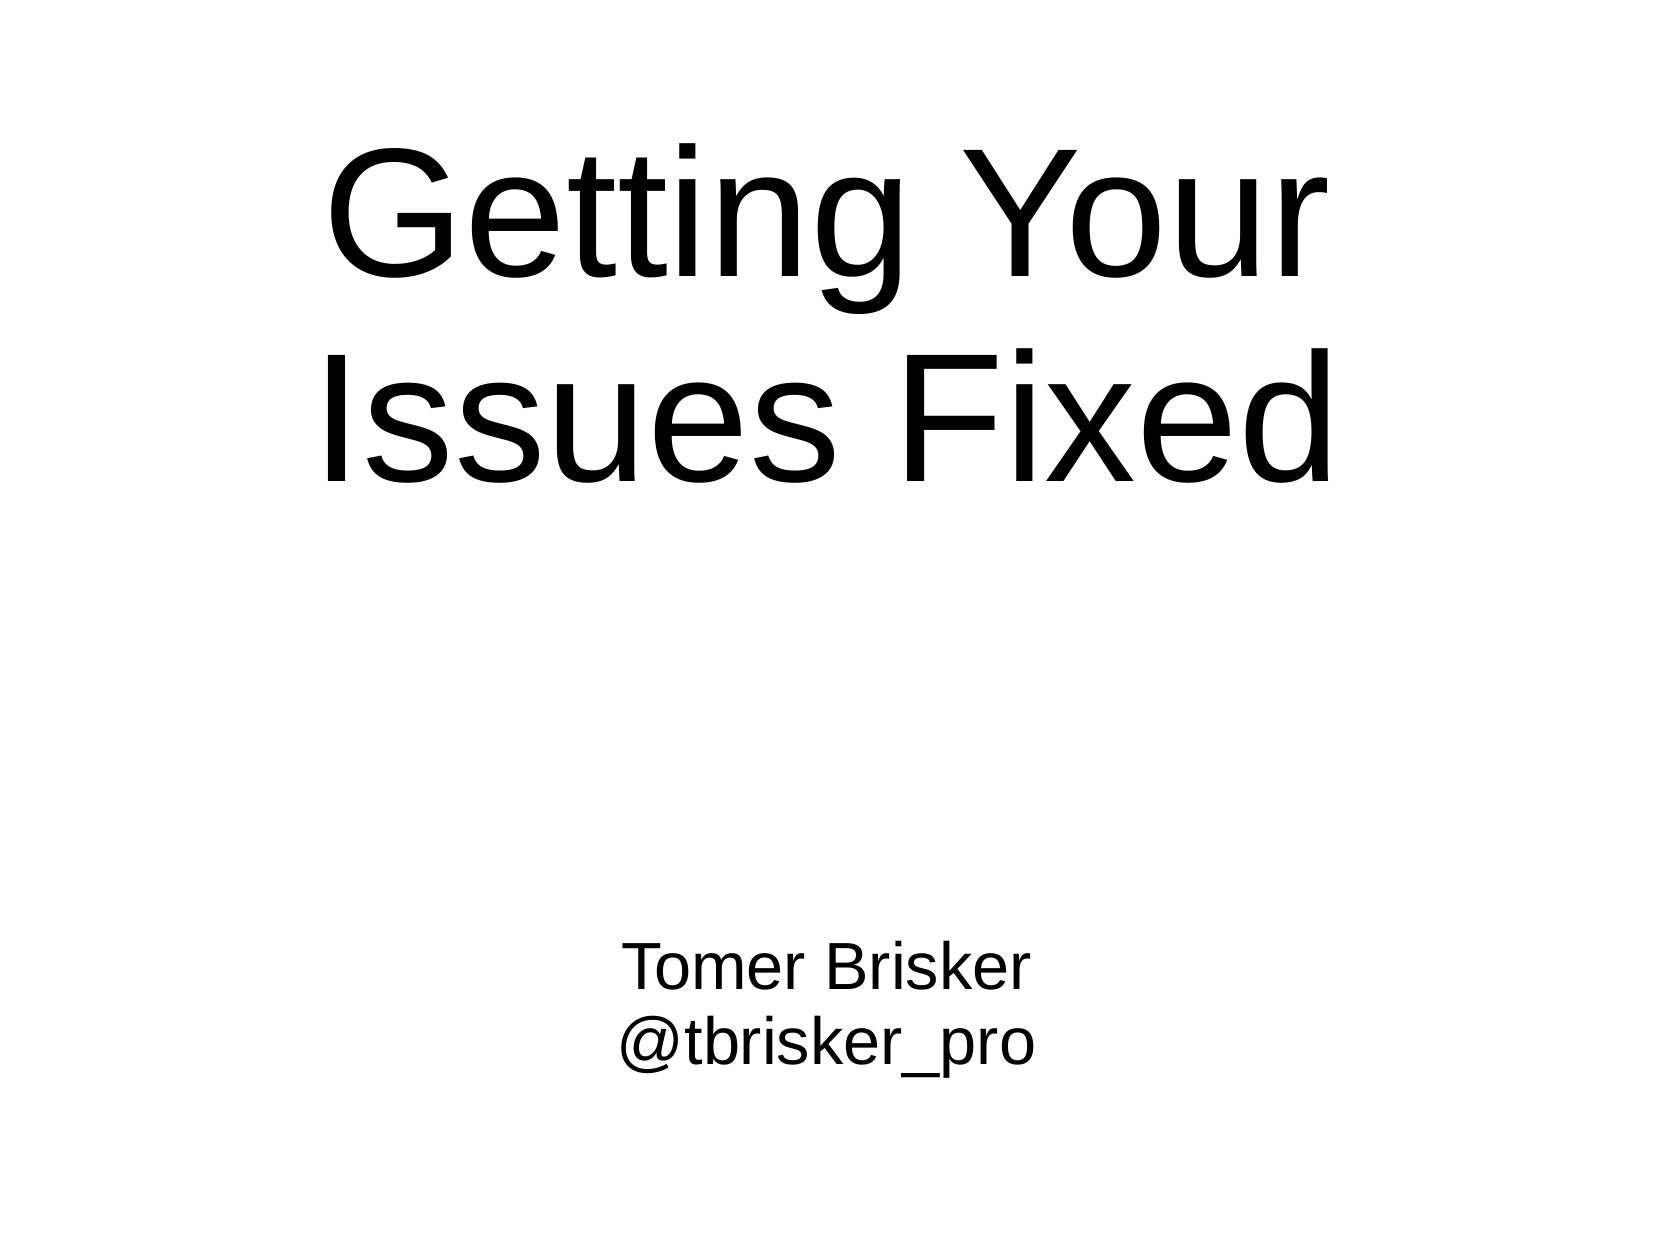

# Getting Your Issues Fixed
Tomer Brisker
@tbrisker_pro